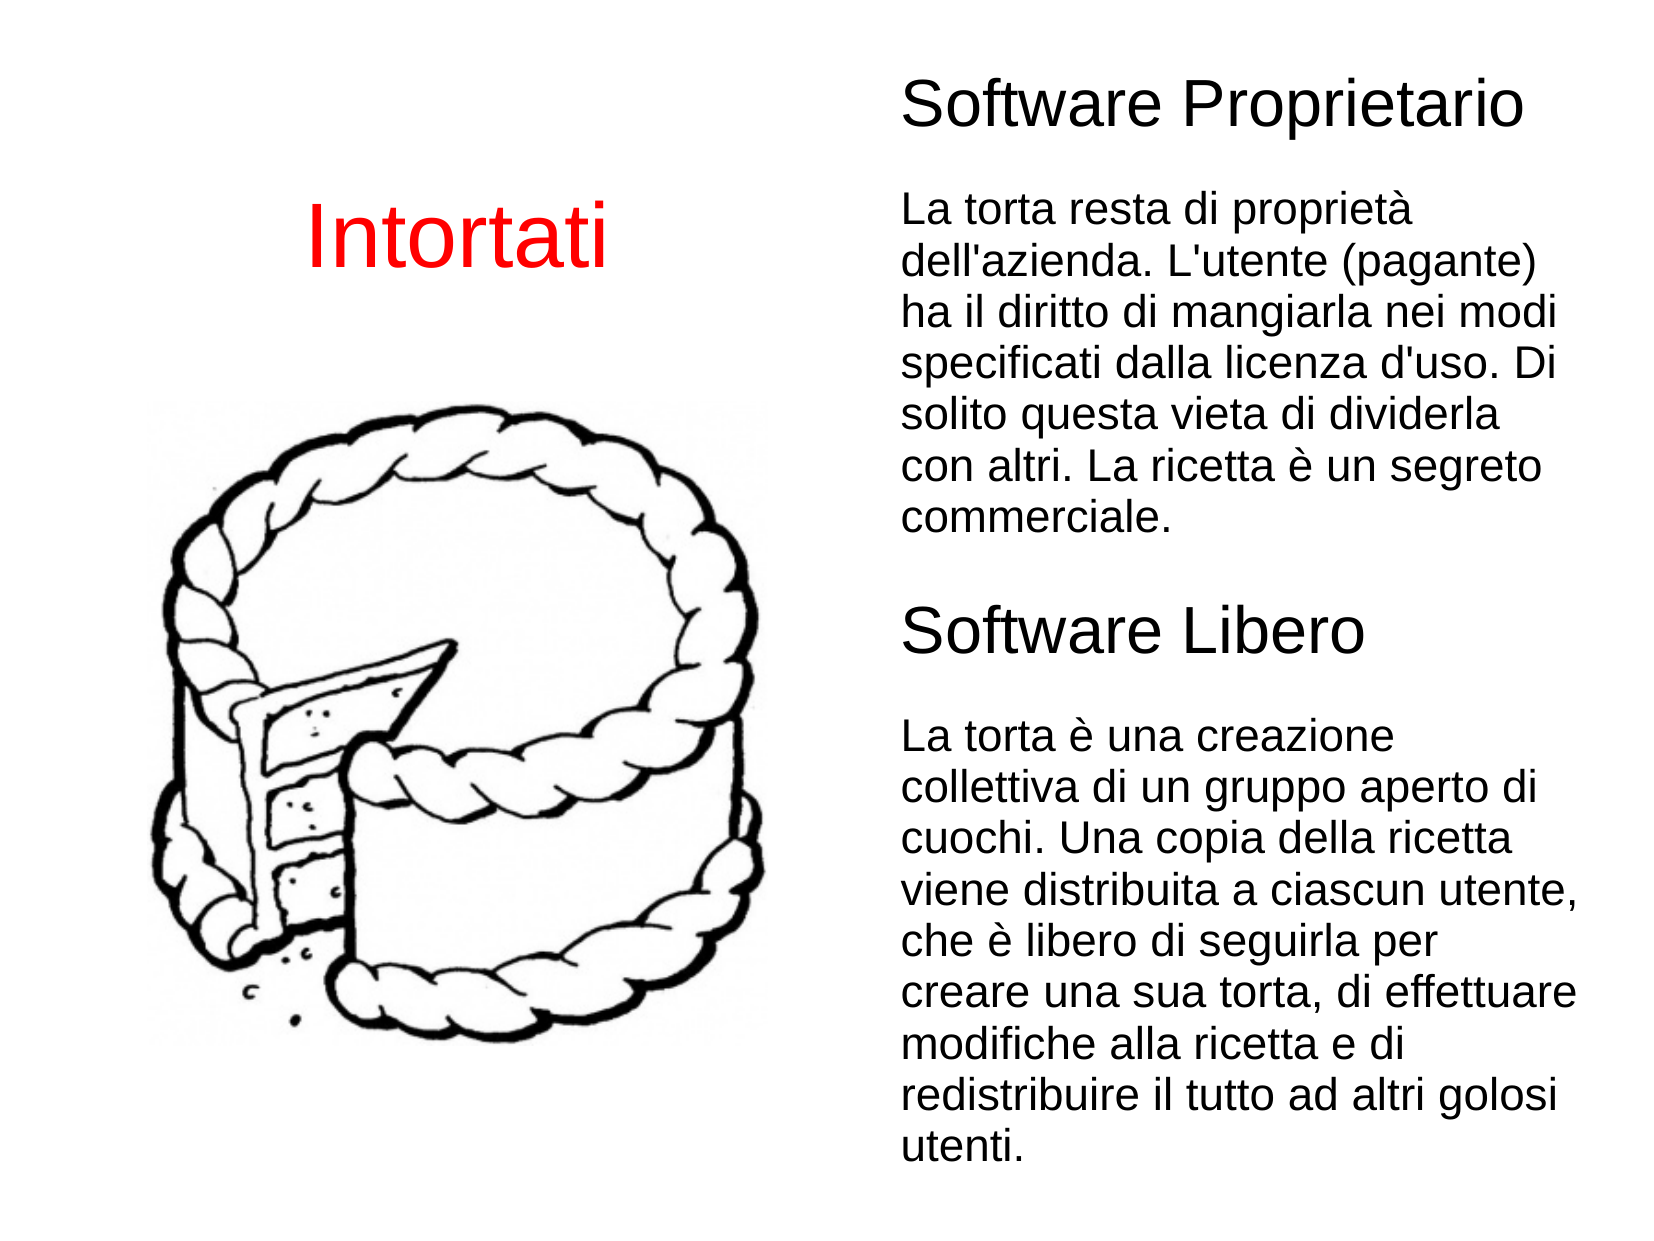

Software Proprietario
La torta resta di proprietà dell'azienda. L'utente (pagante) ha il diritto di mangiarla nei modi specificati dalla licenza d'uso. Di solito questa vieta di dividerla con altri. La ricetta è un segreto commerciale.
Software Libero
La torta è una creazione collettiva di un gruppo aperto di cuochi. Una copia della ricetta viene distribuita a ciascun utente, che è libero di seguirla per creare una sua torta, di effettuare modifiche alla ricetta e di redistribuire il tutto ad altri golosi utenti.
# Intortati